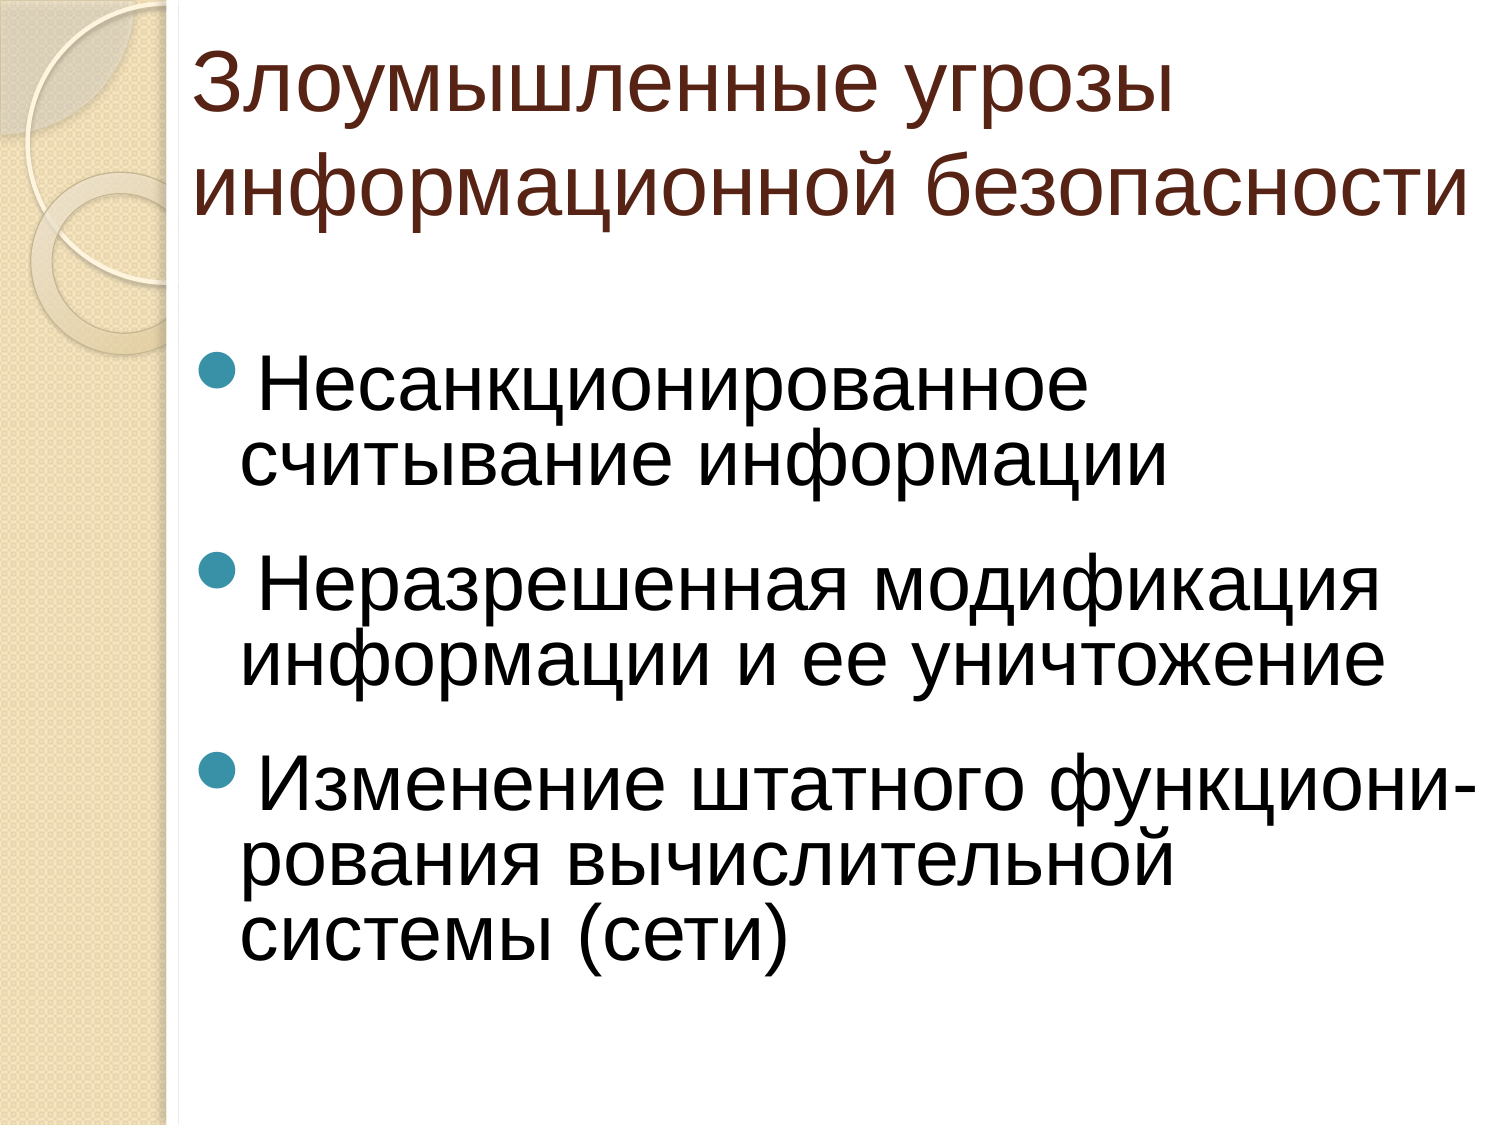

Злоумышленные угрозы информационной безопасности
# Несанкционированное считывание информации
Неразрешенная модификация информации и ее уничтожение
Изменение штатного функциони- рования вычислительной системы (сети)